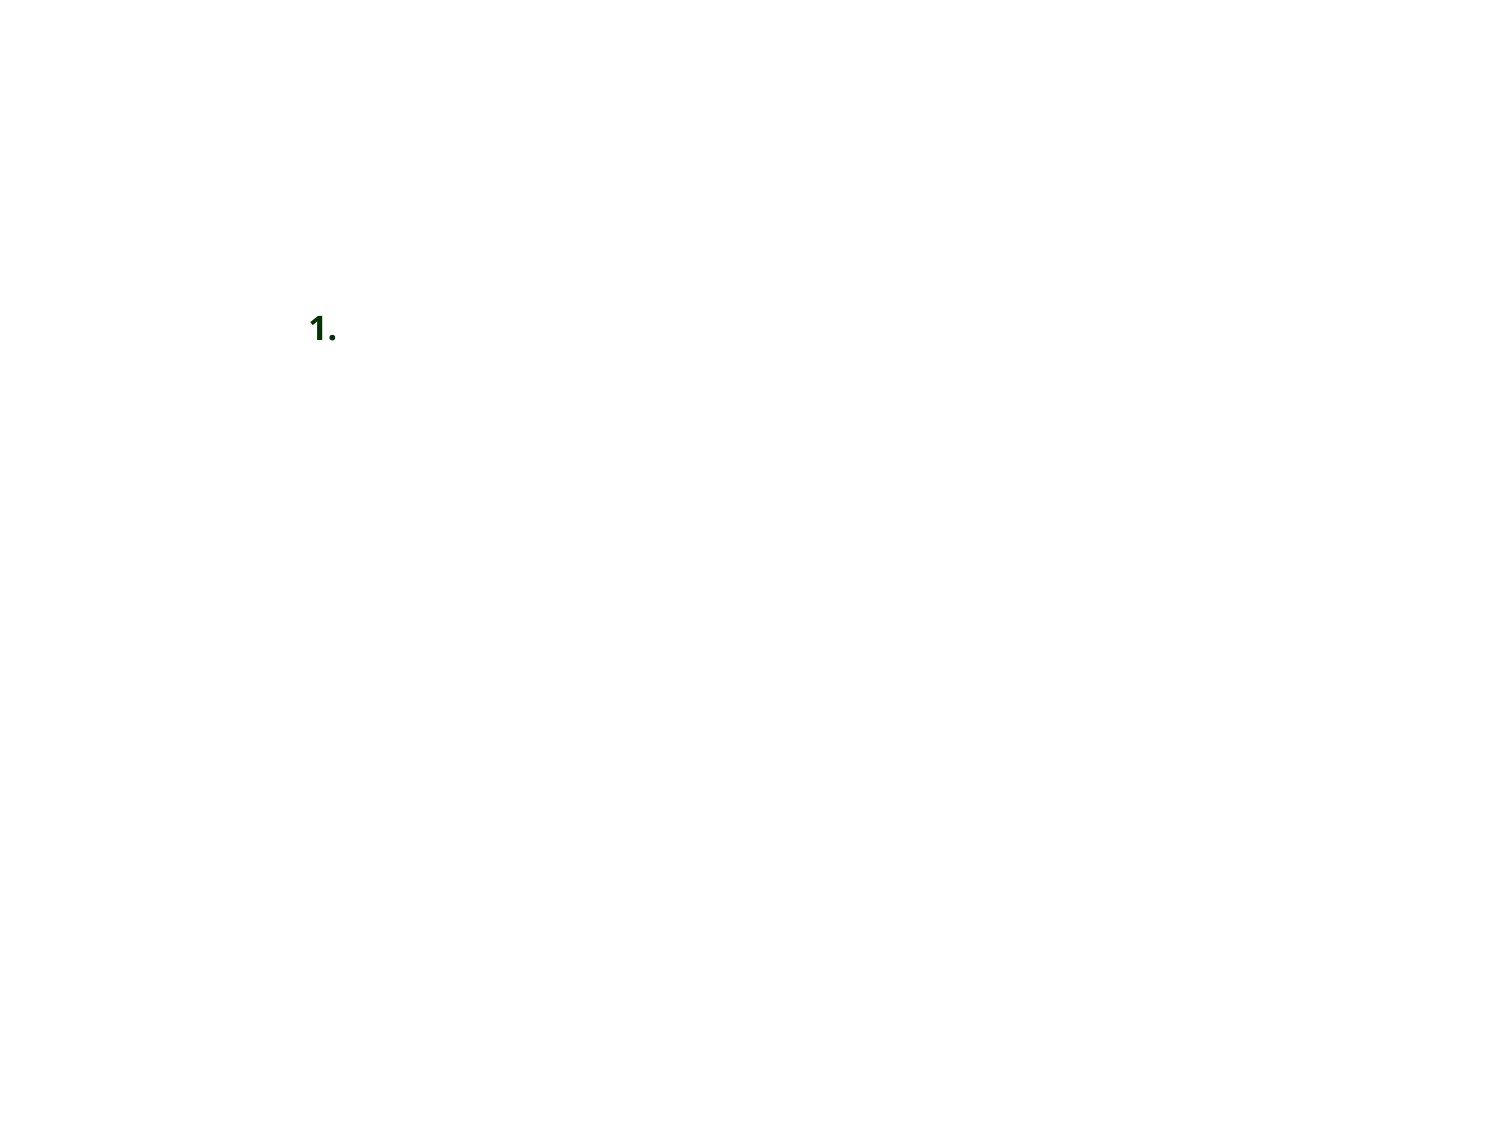

Glaubenspraxis
“Die fünf Säulen des Islam“
Glaubensbekenntnis (Schahada)
"Ich bezeuge: Es gibt keinen Gott außer Allah, Er ist einzig und Nichts ist ihm gleich, und ich bezeuge, dass Muhammad sein Diener und Gesandter ist.„